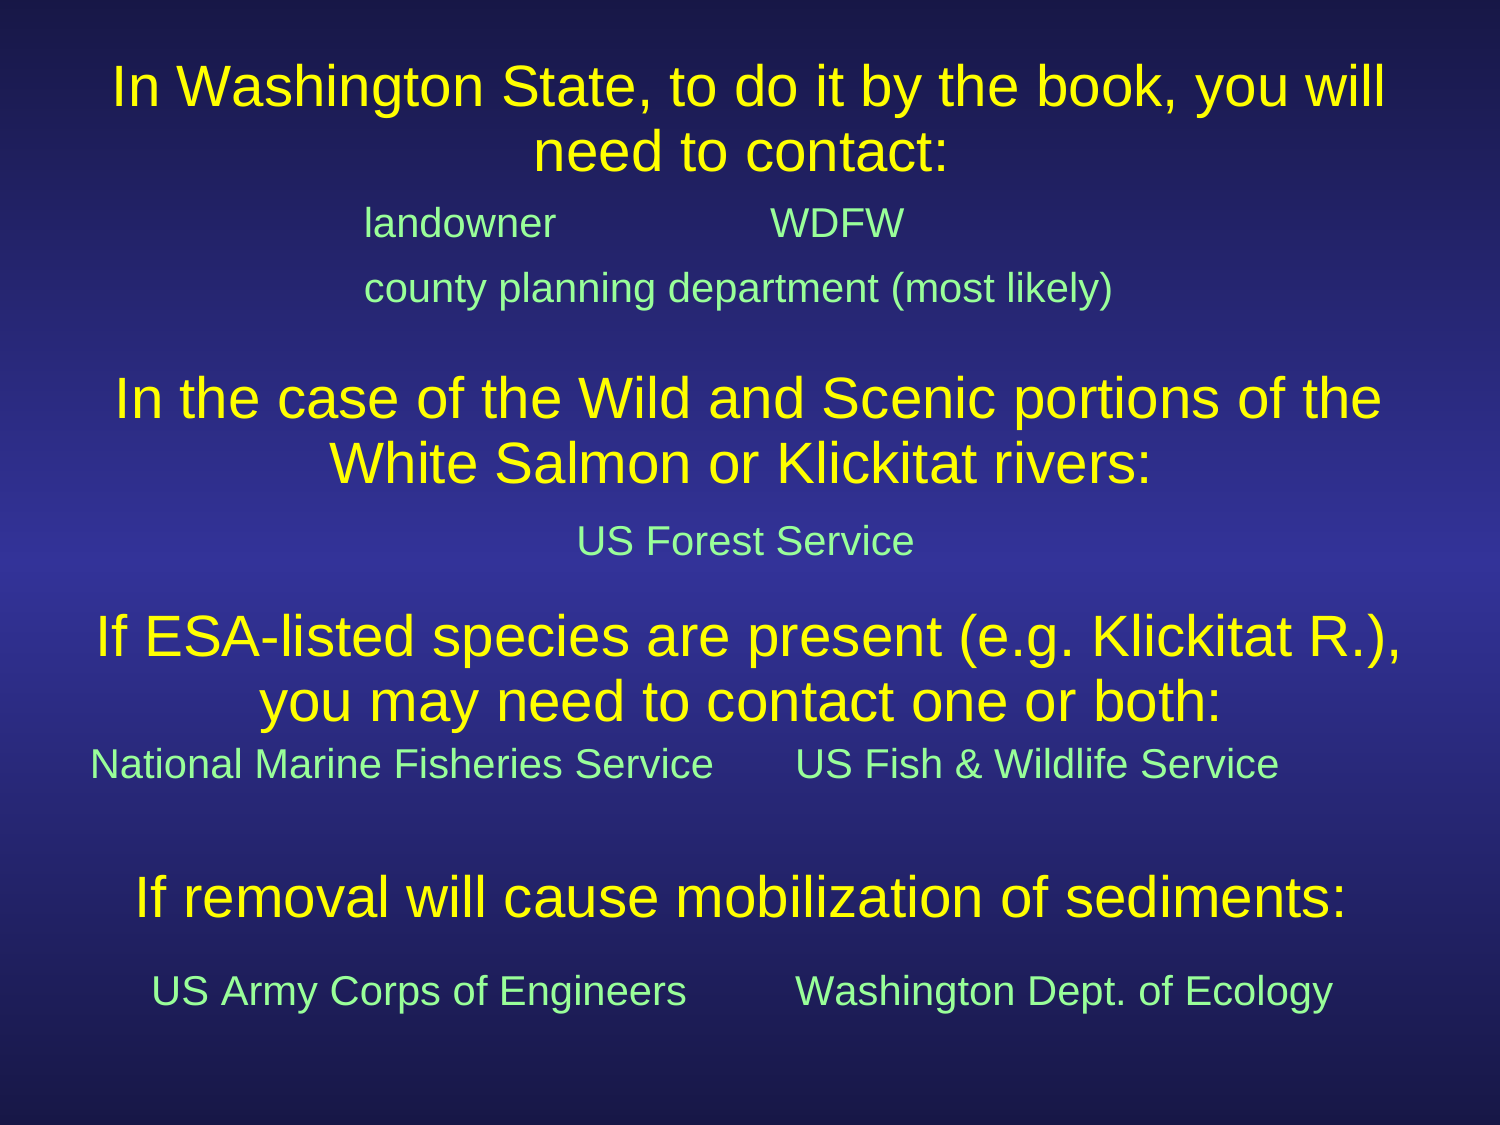

# In Washington State, to do it by the book, you will need to contact:
 landowner
 WDFW
 county planning department (most likely)
In the case of the Wild and Scenic portions of the White Salmon or Klickitat rivers:
 US Forest Service
If ESA-listed species are present (e.g. Klickitat R.), you may need to contact one or both:
National Marine Fisheries Service
 US Fish & Wildlife Service
If removal will cause mobilization of sediments:
 US Army Corps of Engineers
 Washington Dept. of Ecology